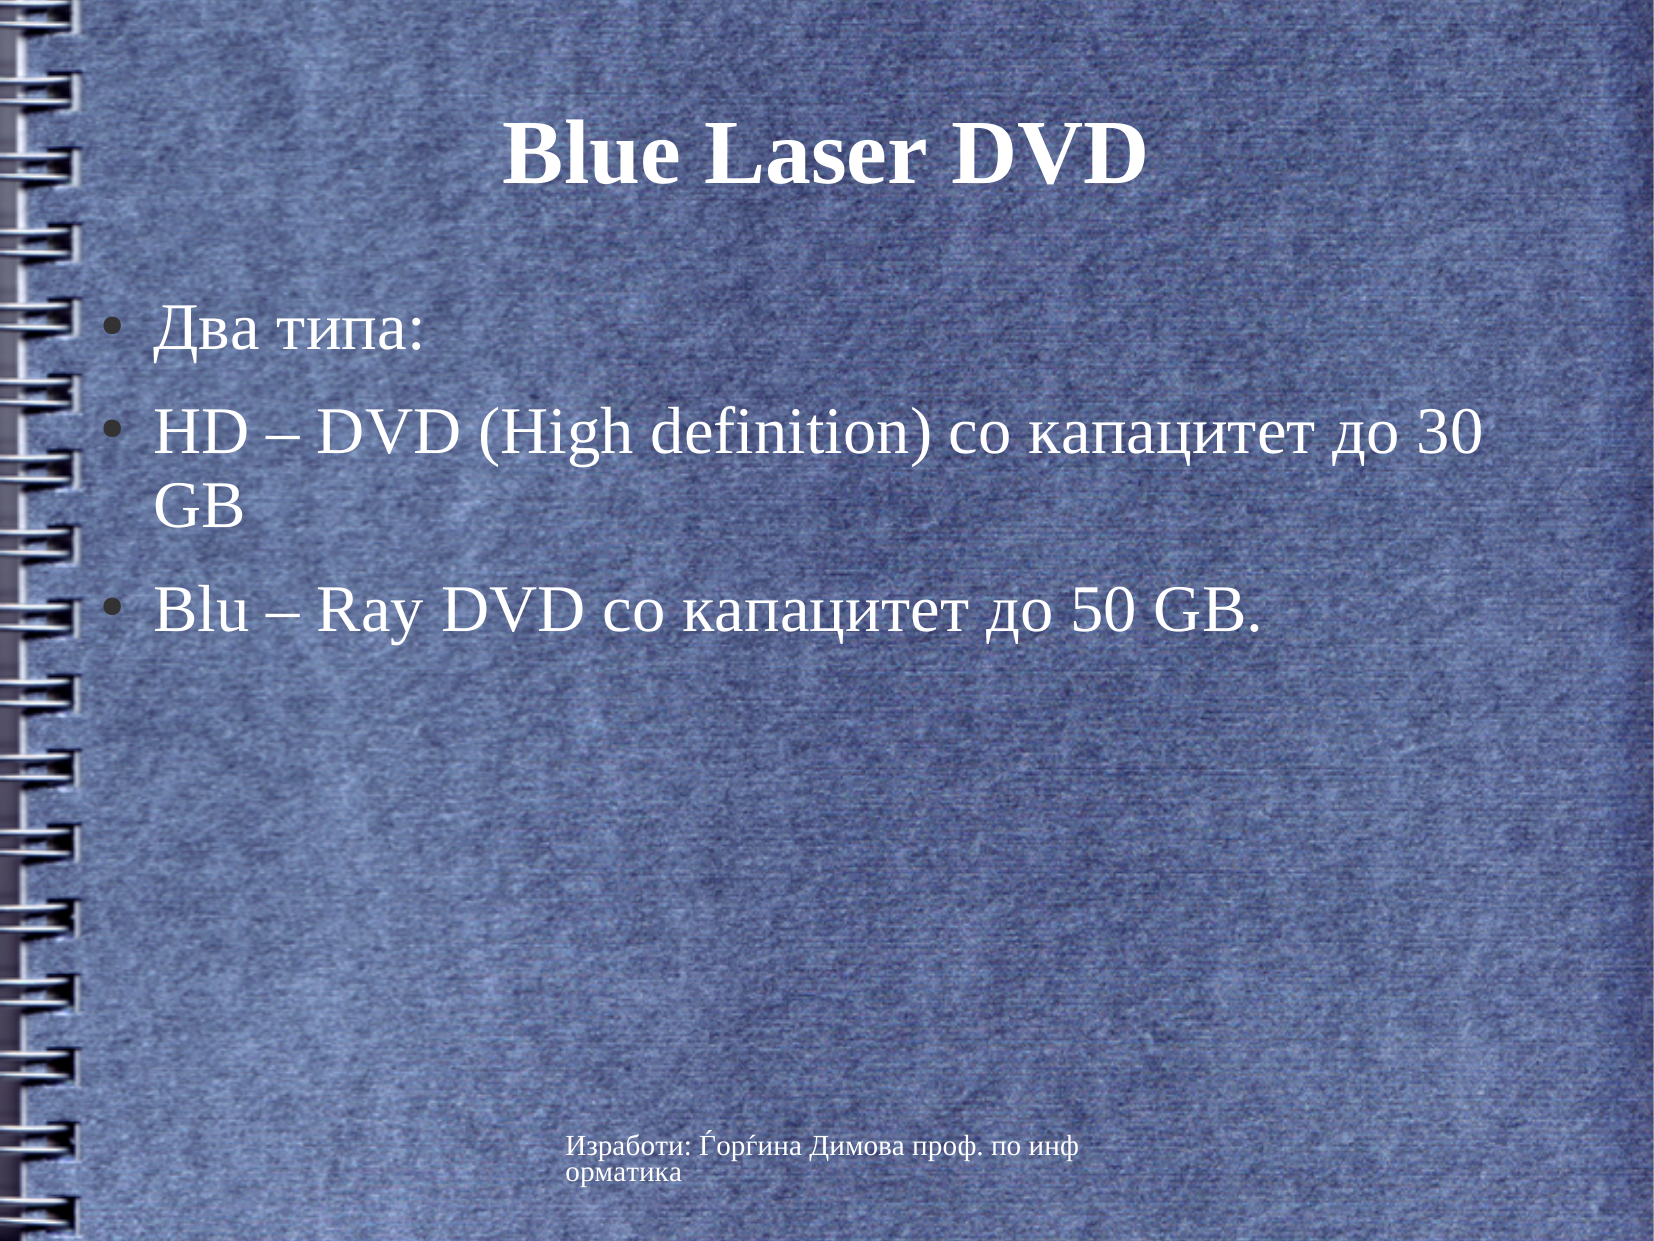

# Blue Laser DVD
Два типа:
HD – DVD (High definition) со капацитет до 30 GB
Blu – Ray DVD со капацитет до 50 GB.
Изработи: Ѓорѓина Димова проф. по информатика